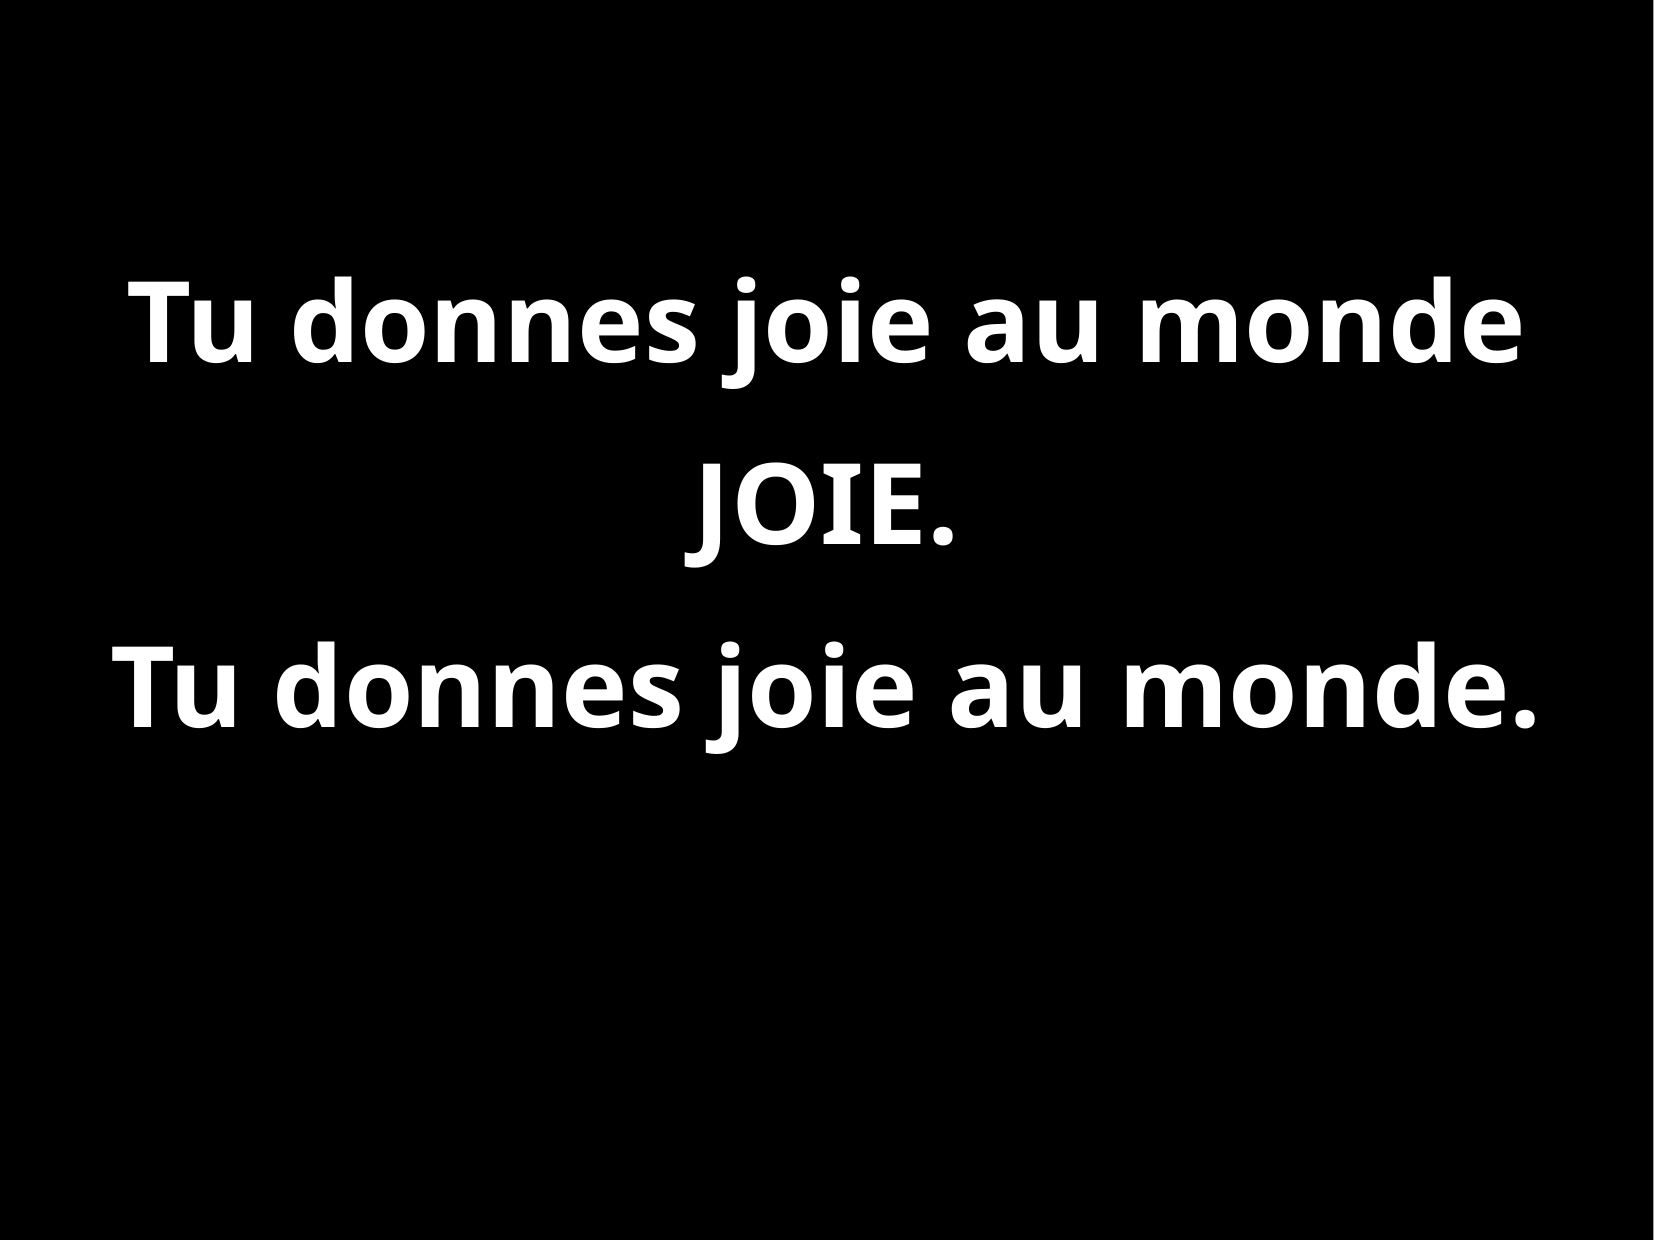

# Tu donnes joie au monde
JOIE.
Tu donnes joie au monde.